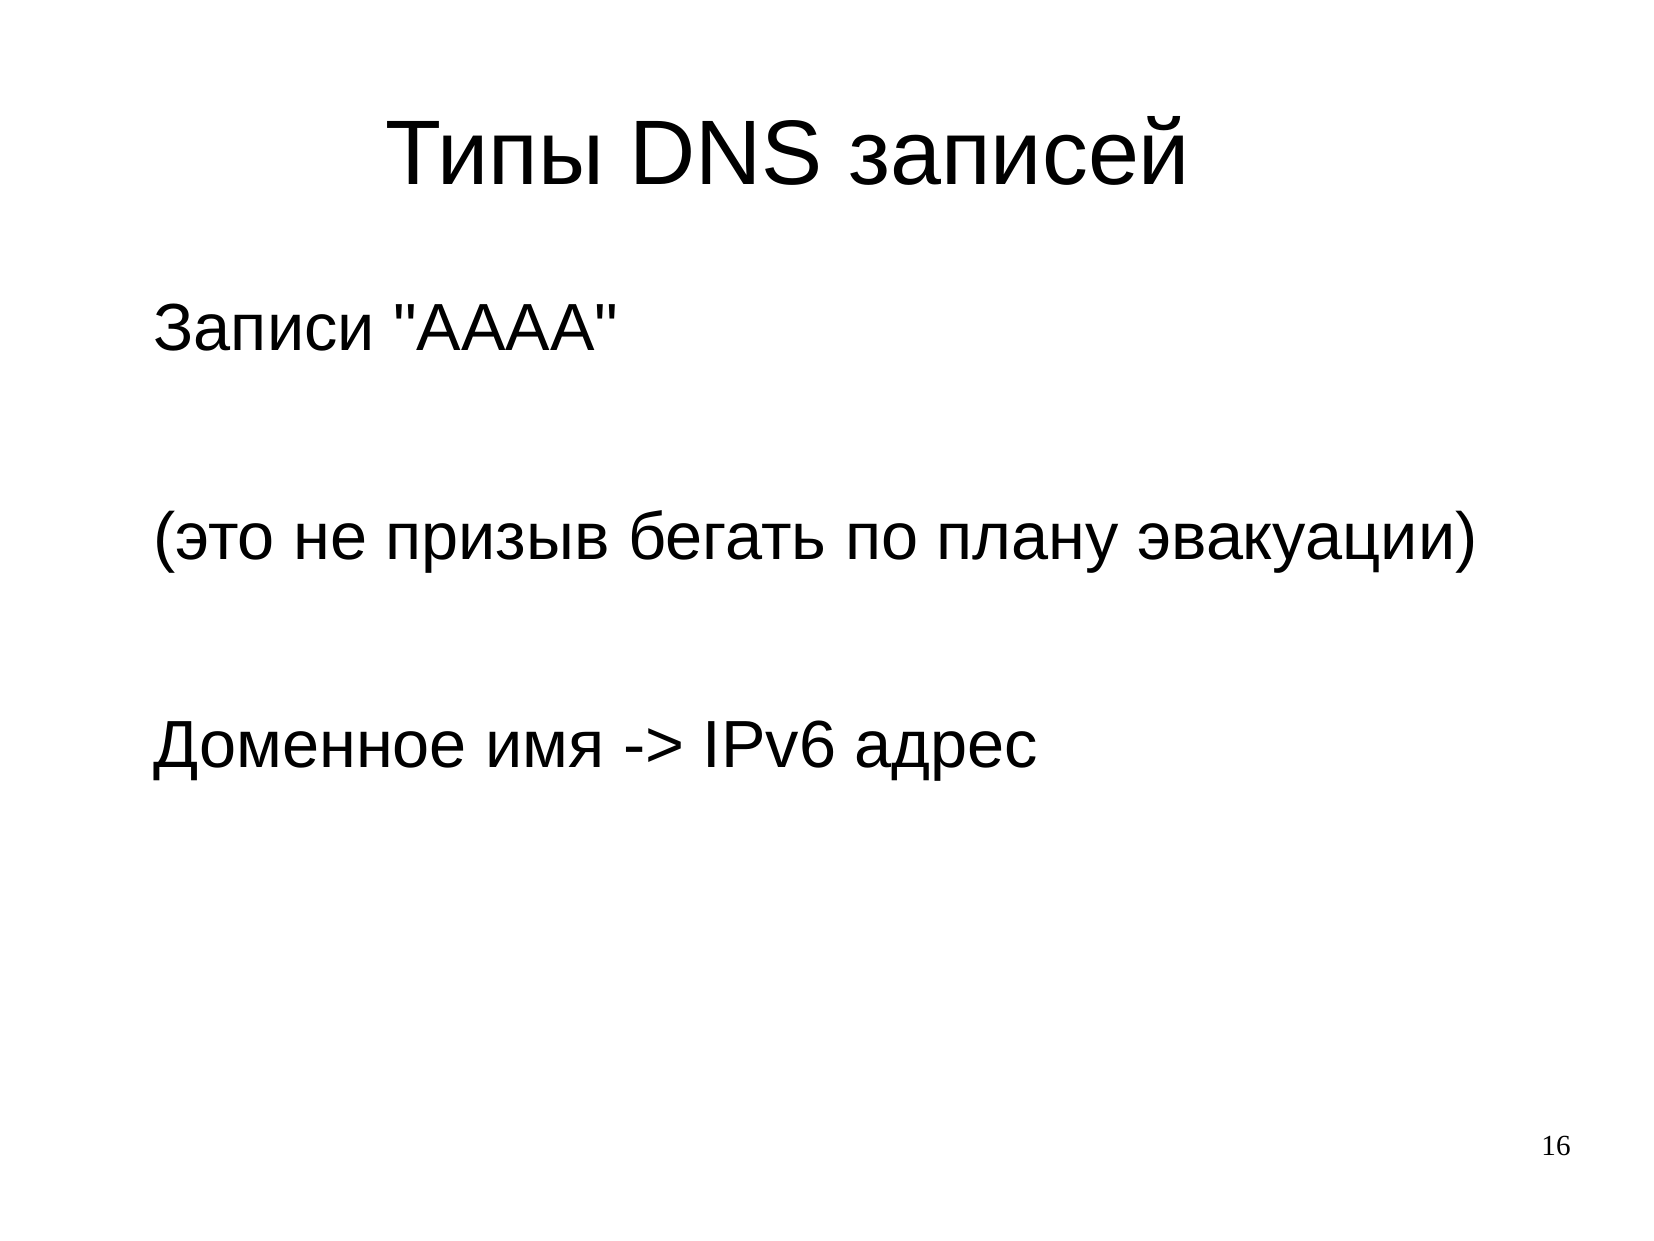

# Типы DNS записей
Записи "AAAA"
(это не призыв бегать по плану эвакуации)
Доменное имя -> IPv6 адрес
16